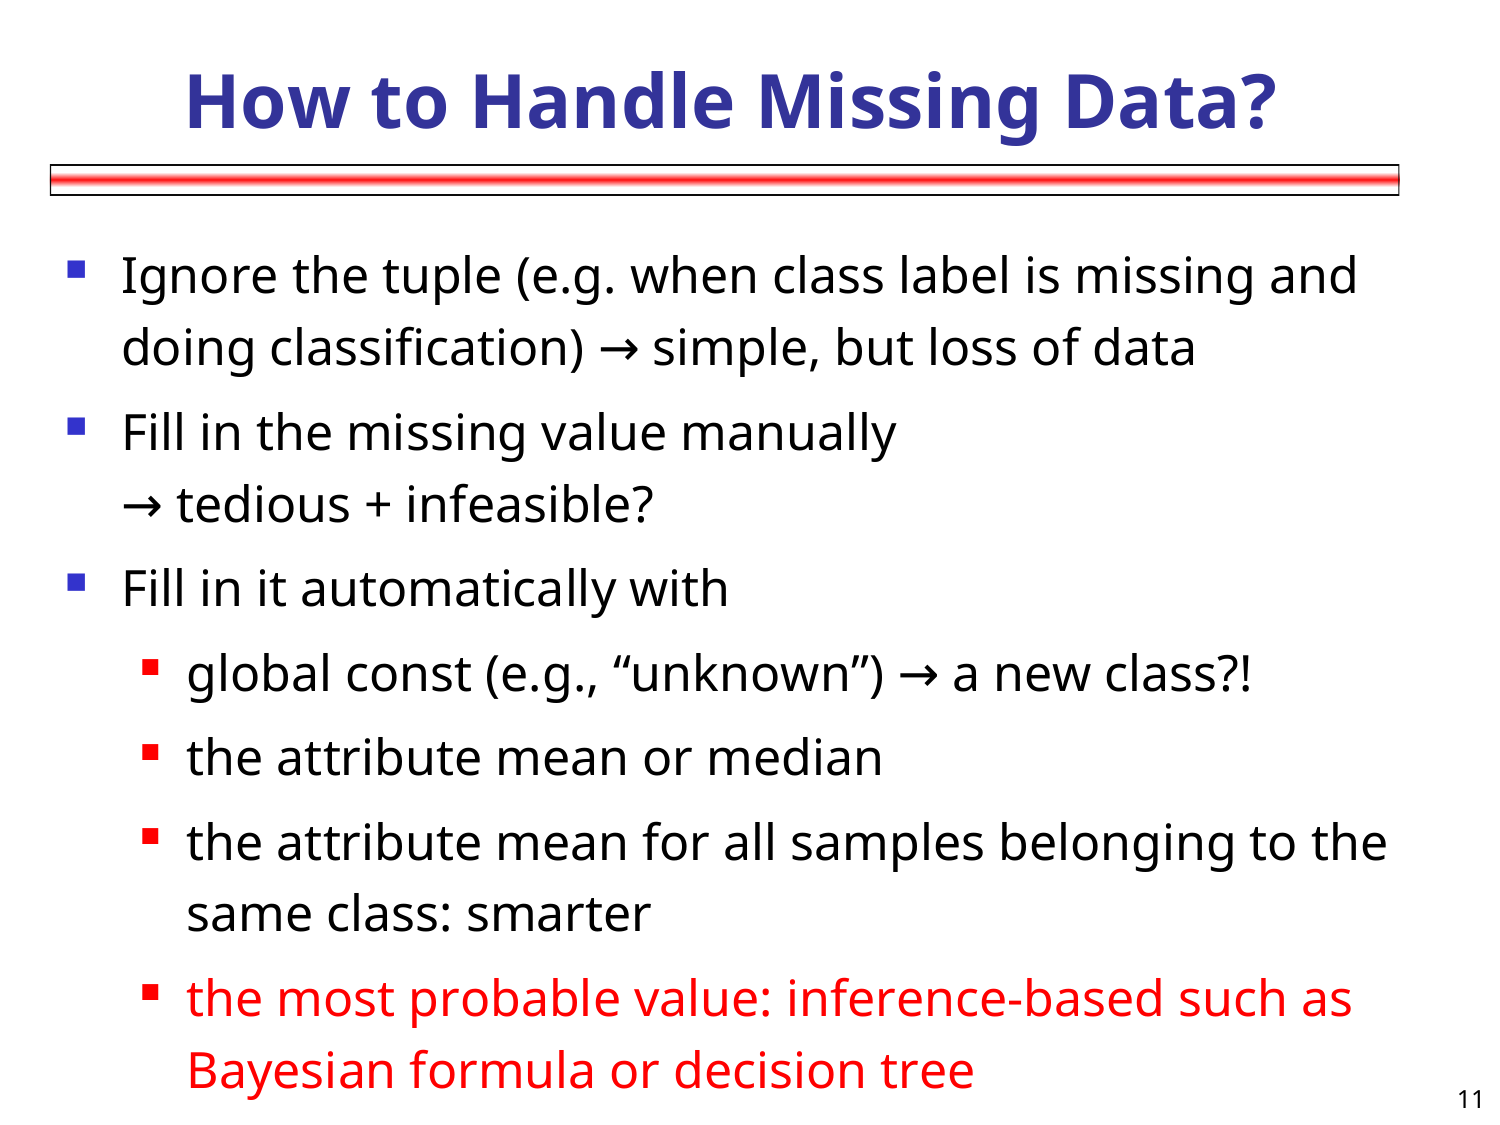

# How to Handle Missing Data?
Ignore the tuple (e.g. when class label is missing and doing classification) → simple, but loss of data
Fill in the missing value manually
→ tedious + infeasible?
Fill in it automatically with
global const (e.g., “unknown”) → a new class?!
the attribute mean or median
the attribute mean for all samples belonging to the same class: smarter
the most probable value: inference-based such as Bayesian formula or decision tree
10